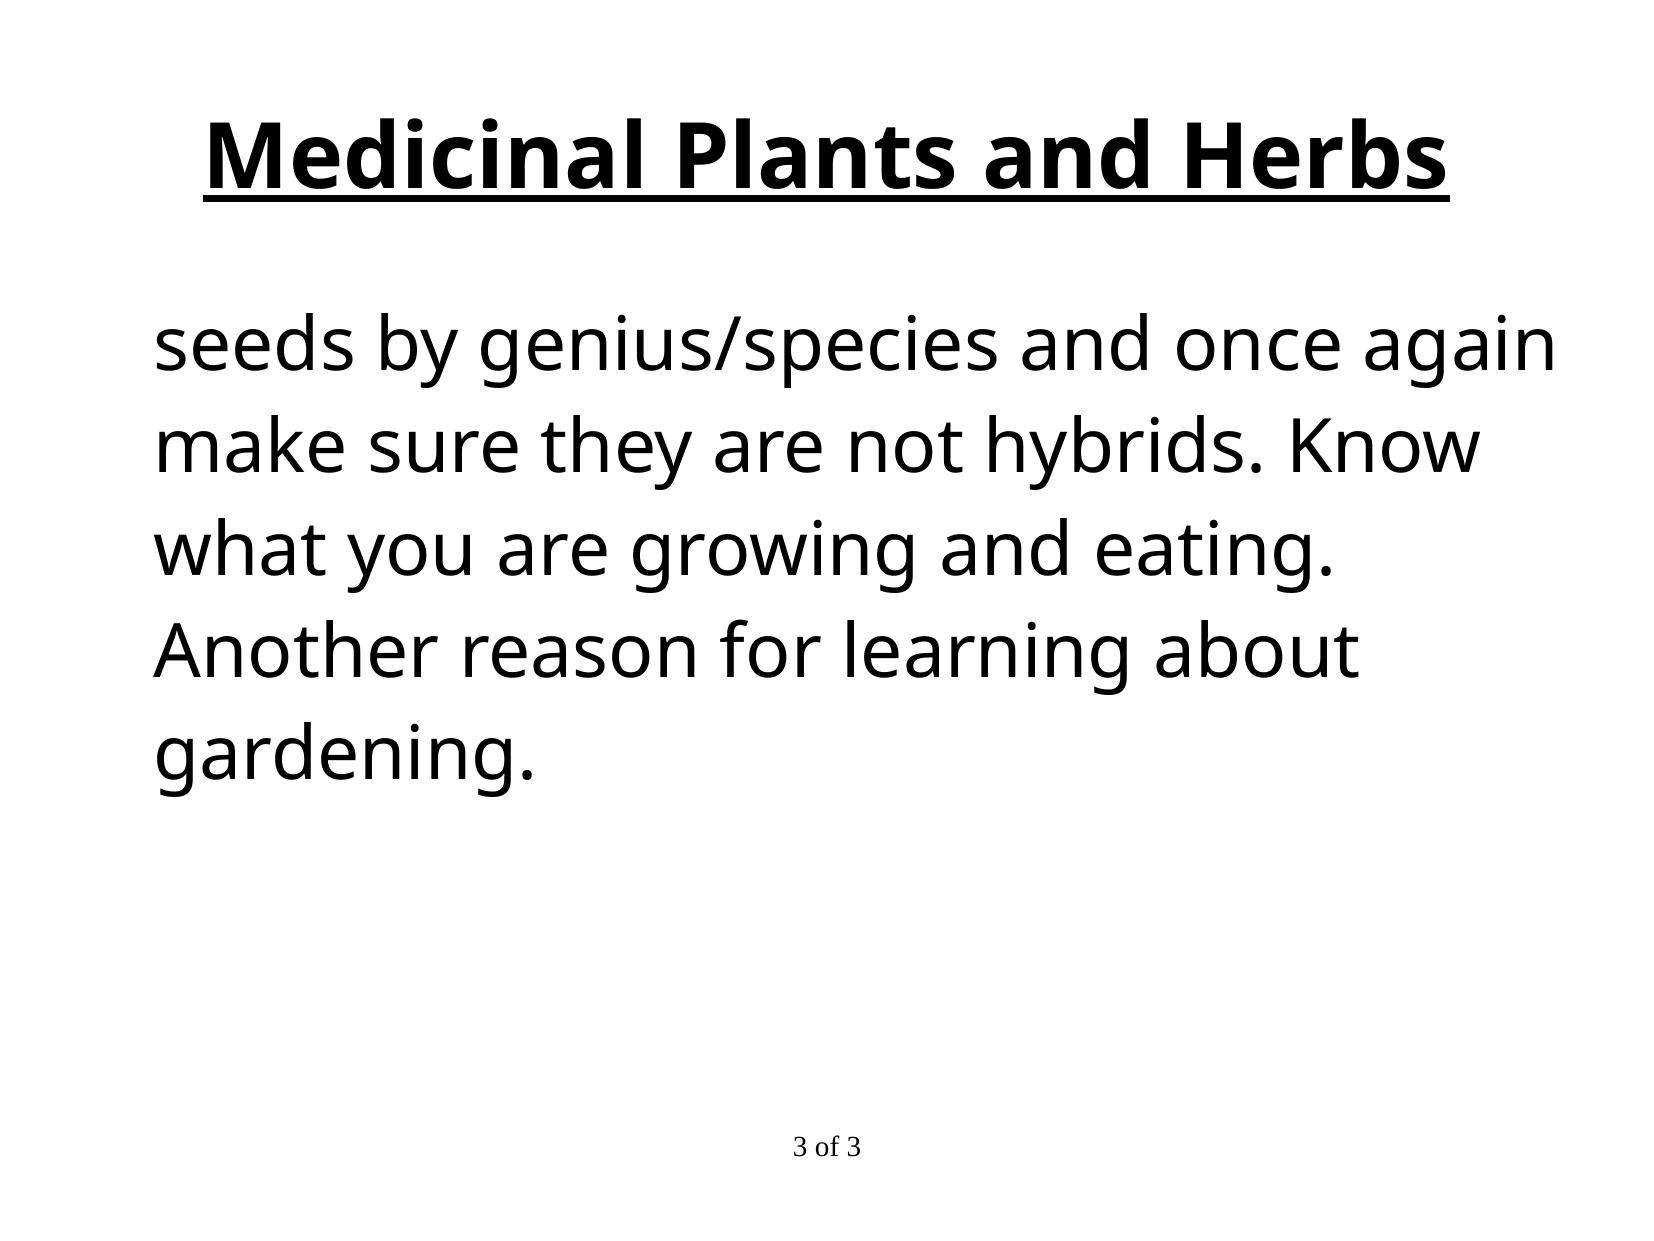

# Medicinal Plants and Herbs
seeds by genius/species and once again make sure they are not hybrids. Know what you are growing and eating. Another reason for learning about gardening.
3 of 3